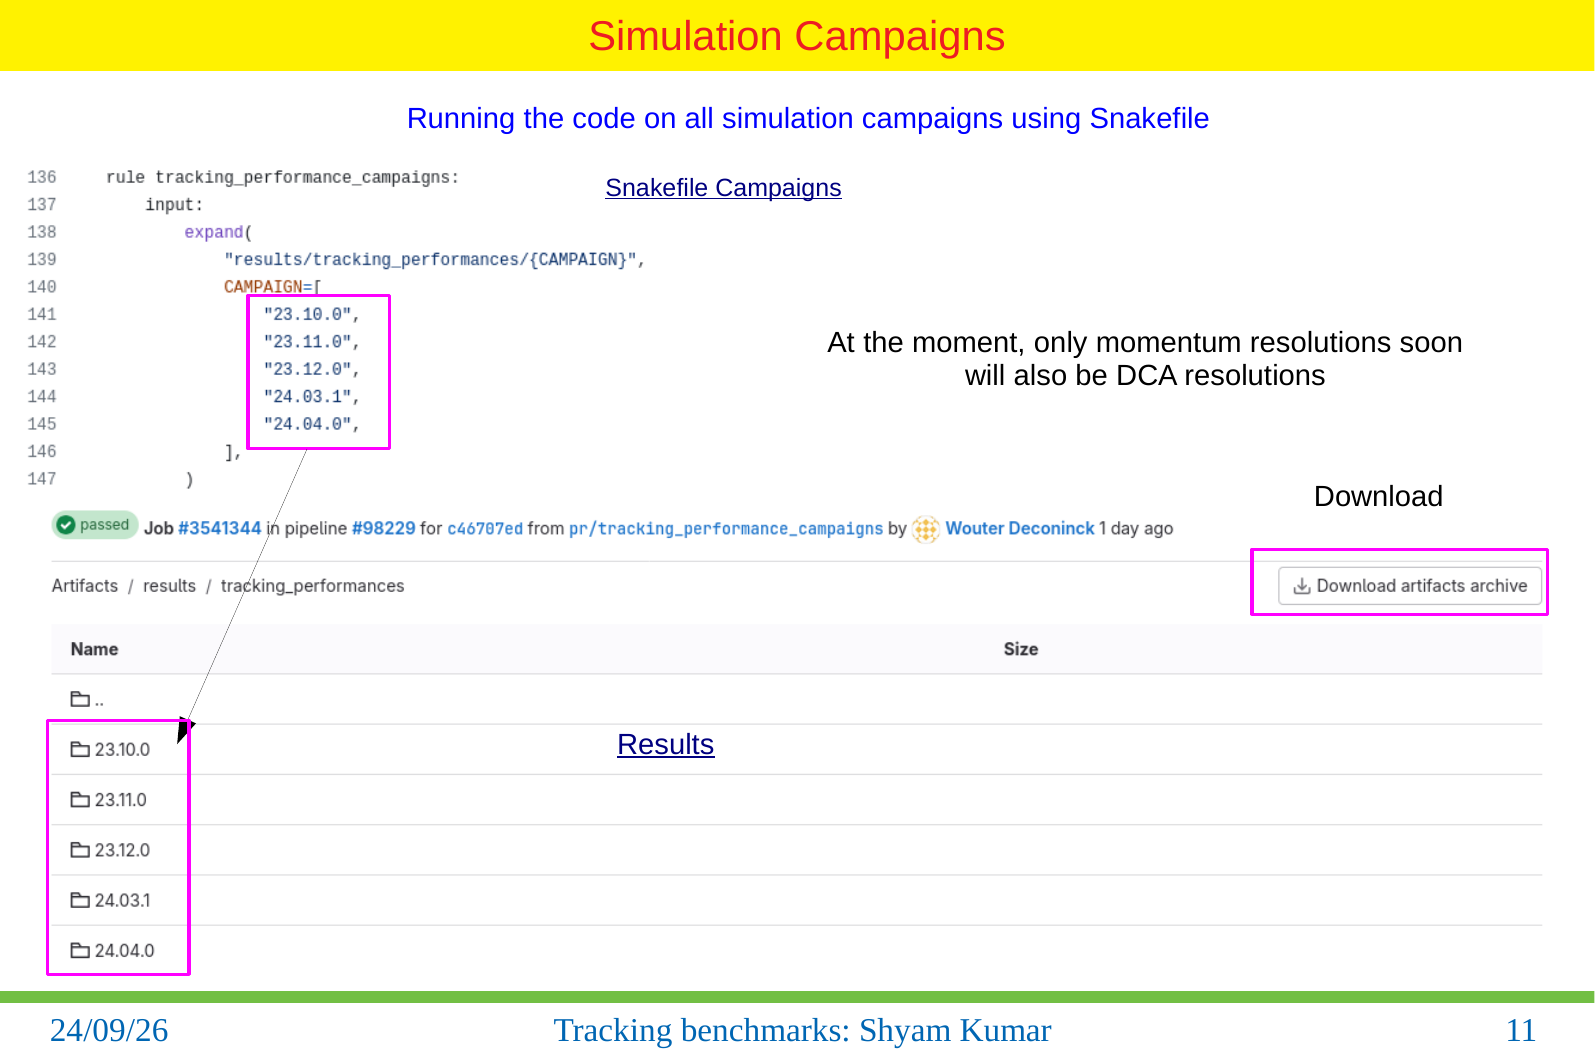

# Simulation Campaigns
Running the code on all simulation campaigns using Snakefile
Snakefile Campaigns
At the moment, only momentum resolutions soon will also be DCA resolutions
Download
Results
Tracking benchmarks: Shyam Kumar
11